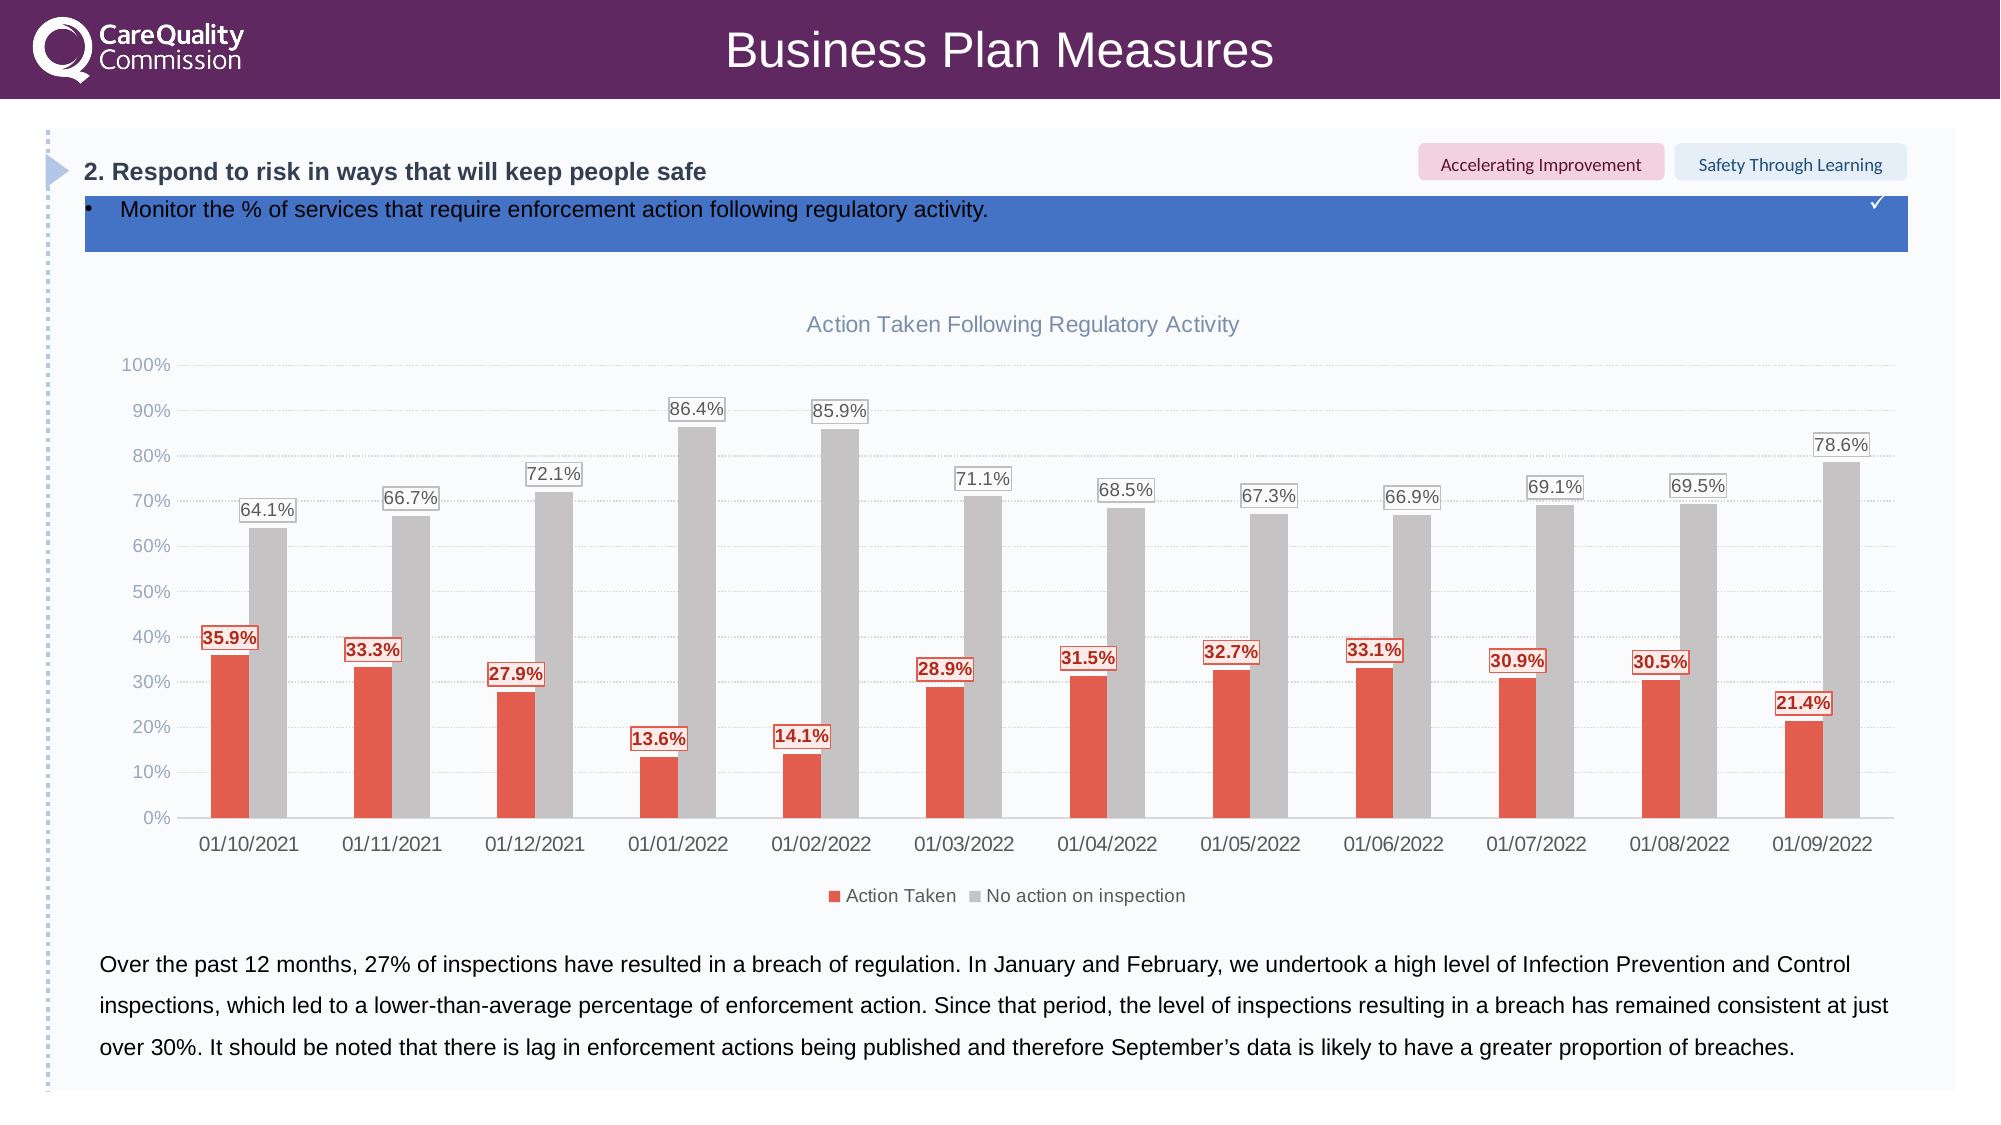

Business Plan Measures
Accelerating Improvement
Safety Through Learning
2. Respond to risk in ways that will keep people safe
| Monitor the % of services that require enforcement action following regulatory activity. |  |
| --- | --- |
### Chart: Action Taken Following Regulatory Activity
| Category | Action Taken | No action on inspection |
|---|---|---|
| 01/10/2021 | 0.359165424739195 | 0.640834575260805 |
| 01/11/2021 | 0.332922318125771 | 0.667077681874229 |
| 01/12/2021 | 0.278846153846154 | 0.721153846153846 |
| 01/01/2022 | 0.135670731707317 | 0.864329268292683 |
| 01/02/2022 | 0.140766550522648 | 0.859233449477352 |
| 01/03/2022 | 0.289308176100629 | 0.710691823899371 |
| 01/04/2022 | 0.314669652855543 | 0.685330347144457 |
| 01/05/2022 | 0.327235772357724 | 0.672764227642276 |
| 01/06/2022 | 0.331118493909192 | 0.668881506090808 |
| 01/07/2022 | 0.308578745198464 | 0.691421254801537 |
| 01/08/2022 | 0.305061559507524 | 0.694938440492476 |
| 01/09/2022 | 0.214132762312634 | 0.785867237687366 |Over the past 12 months, 27% of inspections have resulted in a breach of regulation. In January and February, we undertook a high level of Infection Prevention and Control inspections, which led to a lower-than-average percentage of enforcement action. Since that period, the level of inspections resulting in a breach has remained consistent at just over 30%. It should be noted that there is lag in enforcement actions being published and therefore September’s data is likely to have a greater proportion of breaches.